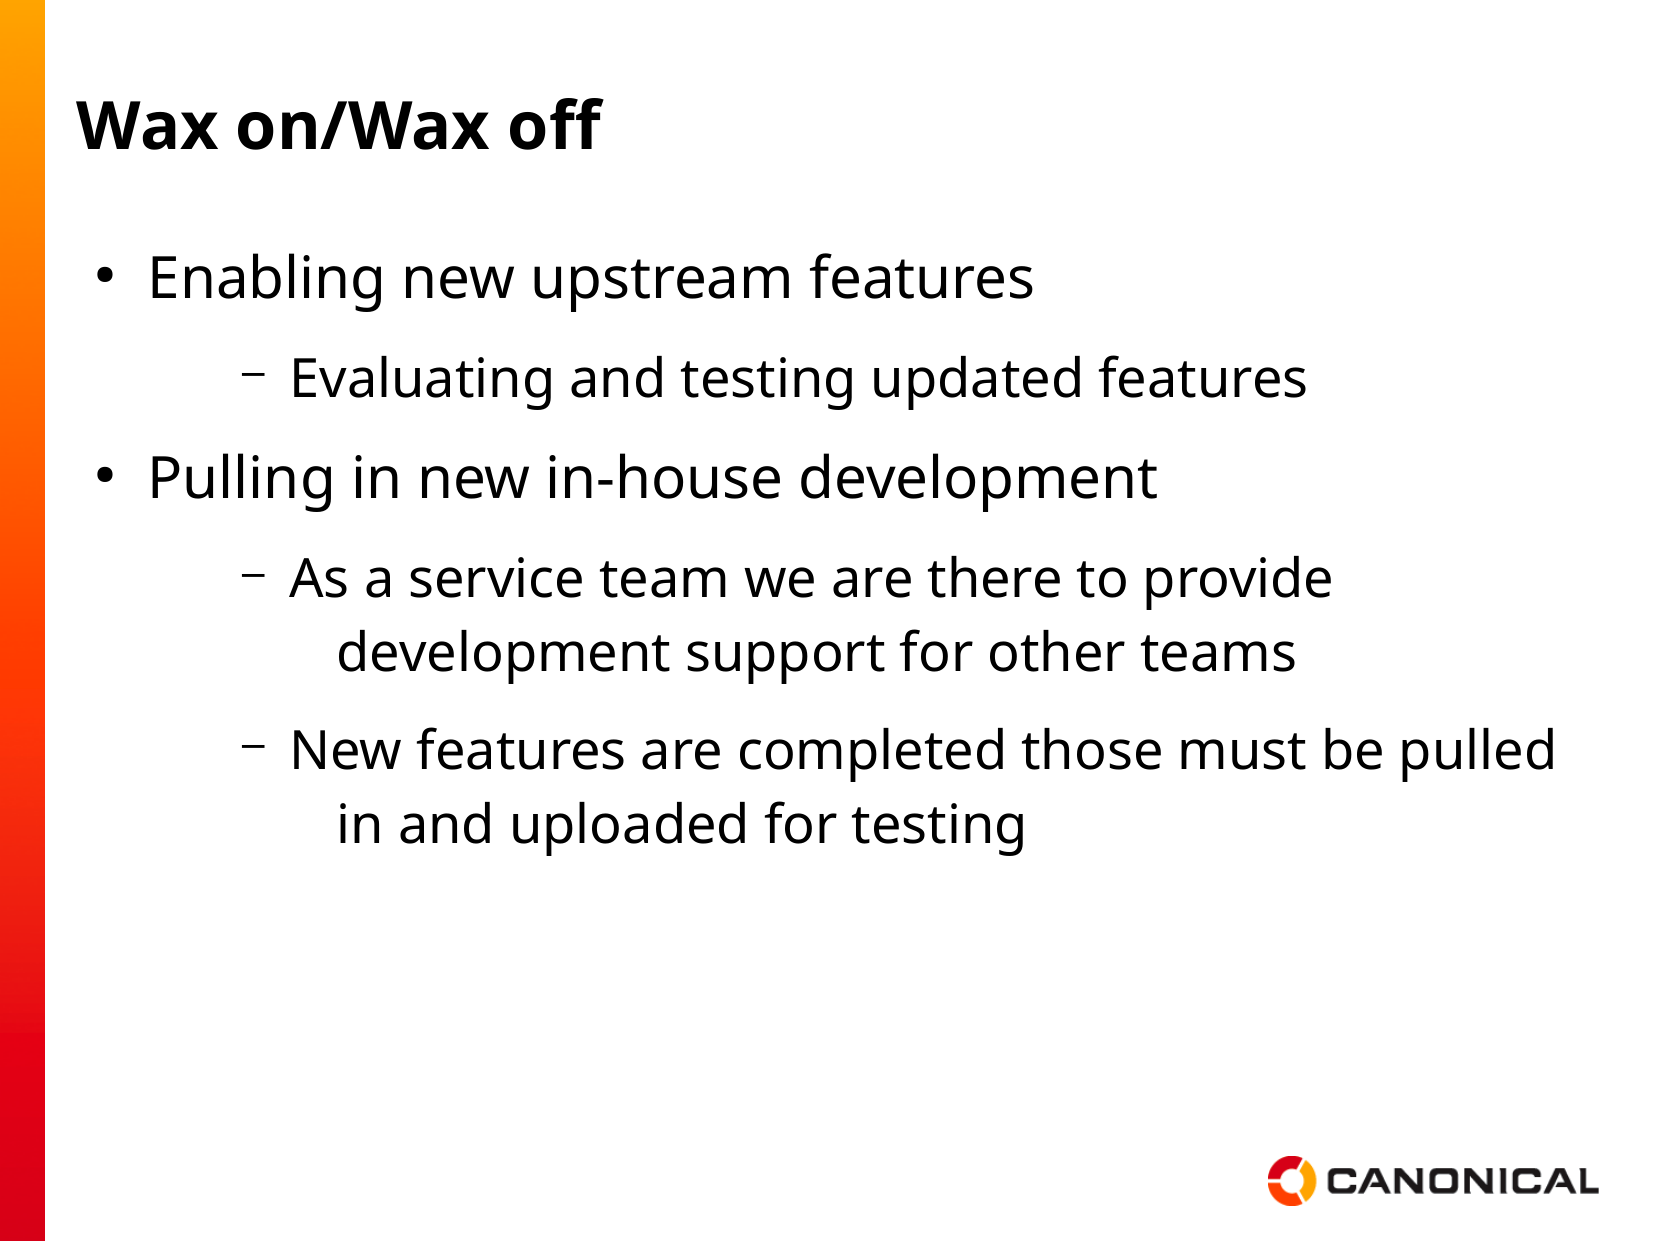

# Wax on/Wax off
Enabling new upstream features
Evaluating and testing updated features
Pulling in new in-house development
As a service team we are there to provide development support for other teams
New features are completed those must be pulled in and uploaded for testing